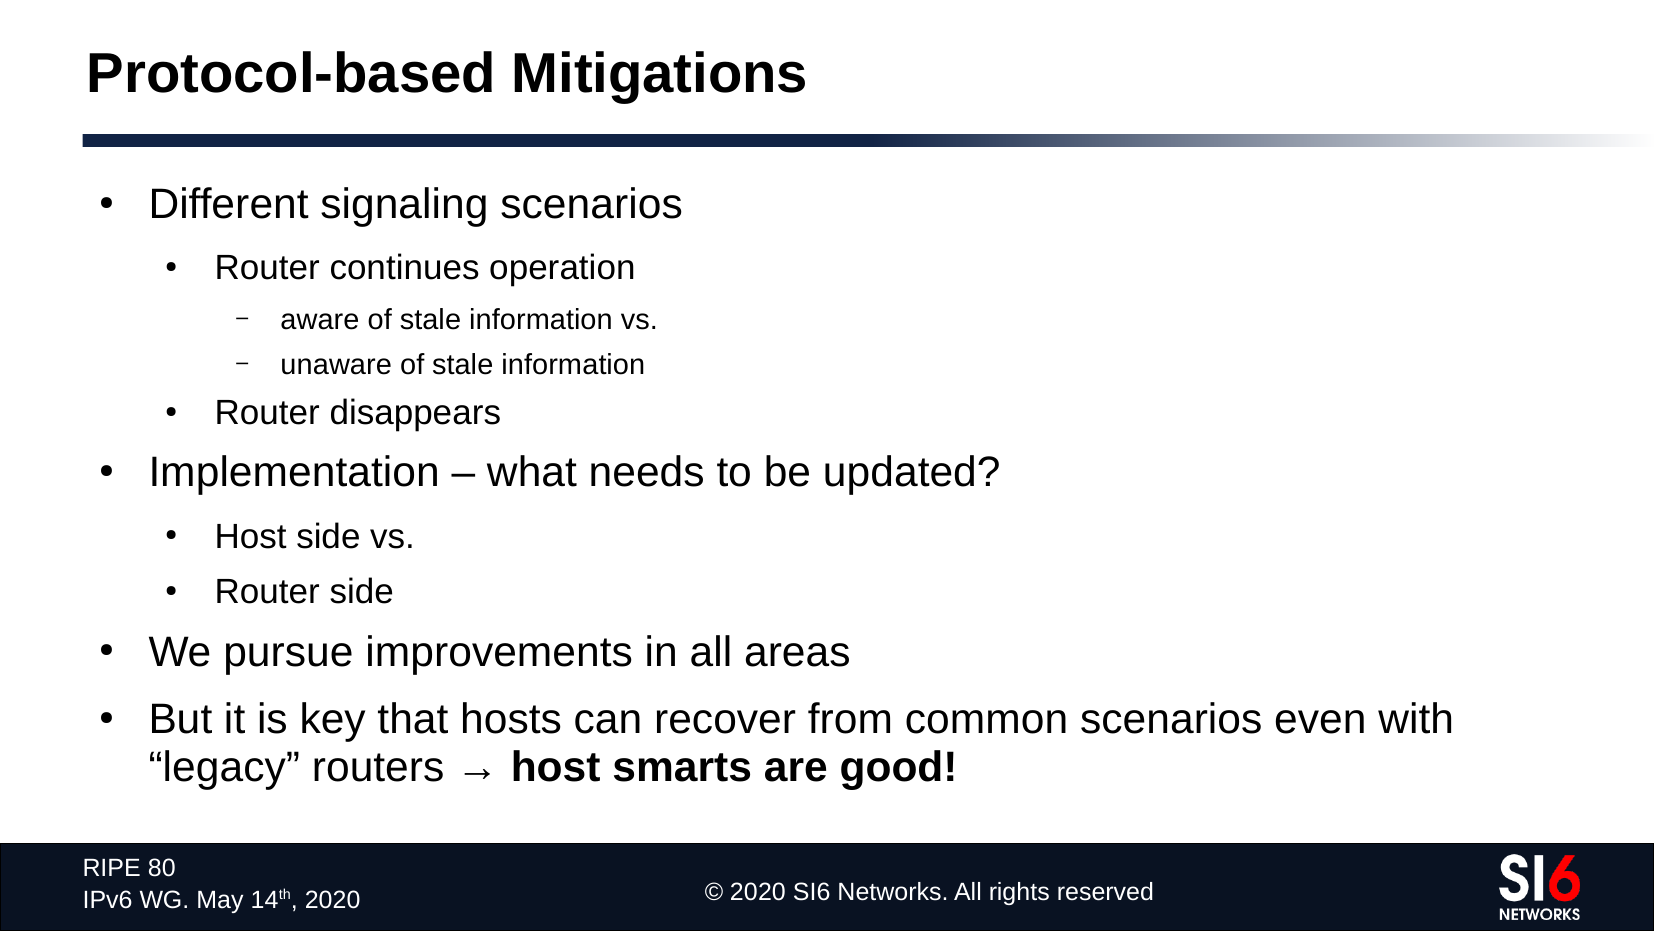

# Protocol-based Mitigations
Different signaling scenarios
Router continues operation
aware of stale information vs.
unaware of stale information
Router disappears
Implementation – what needs to be updated?
Host side vs.
Router side
We pursue improvements in all areas
But it is key that hosts can recover from common scenarios even with “legacy” routers → host smarts are good!